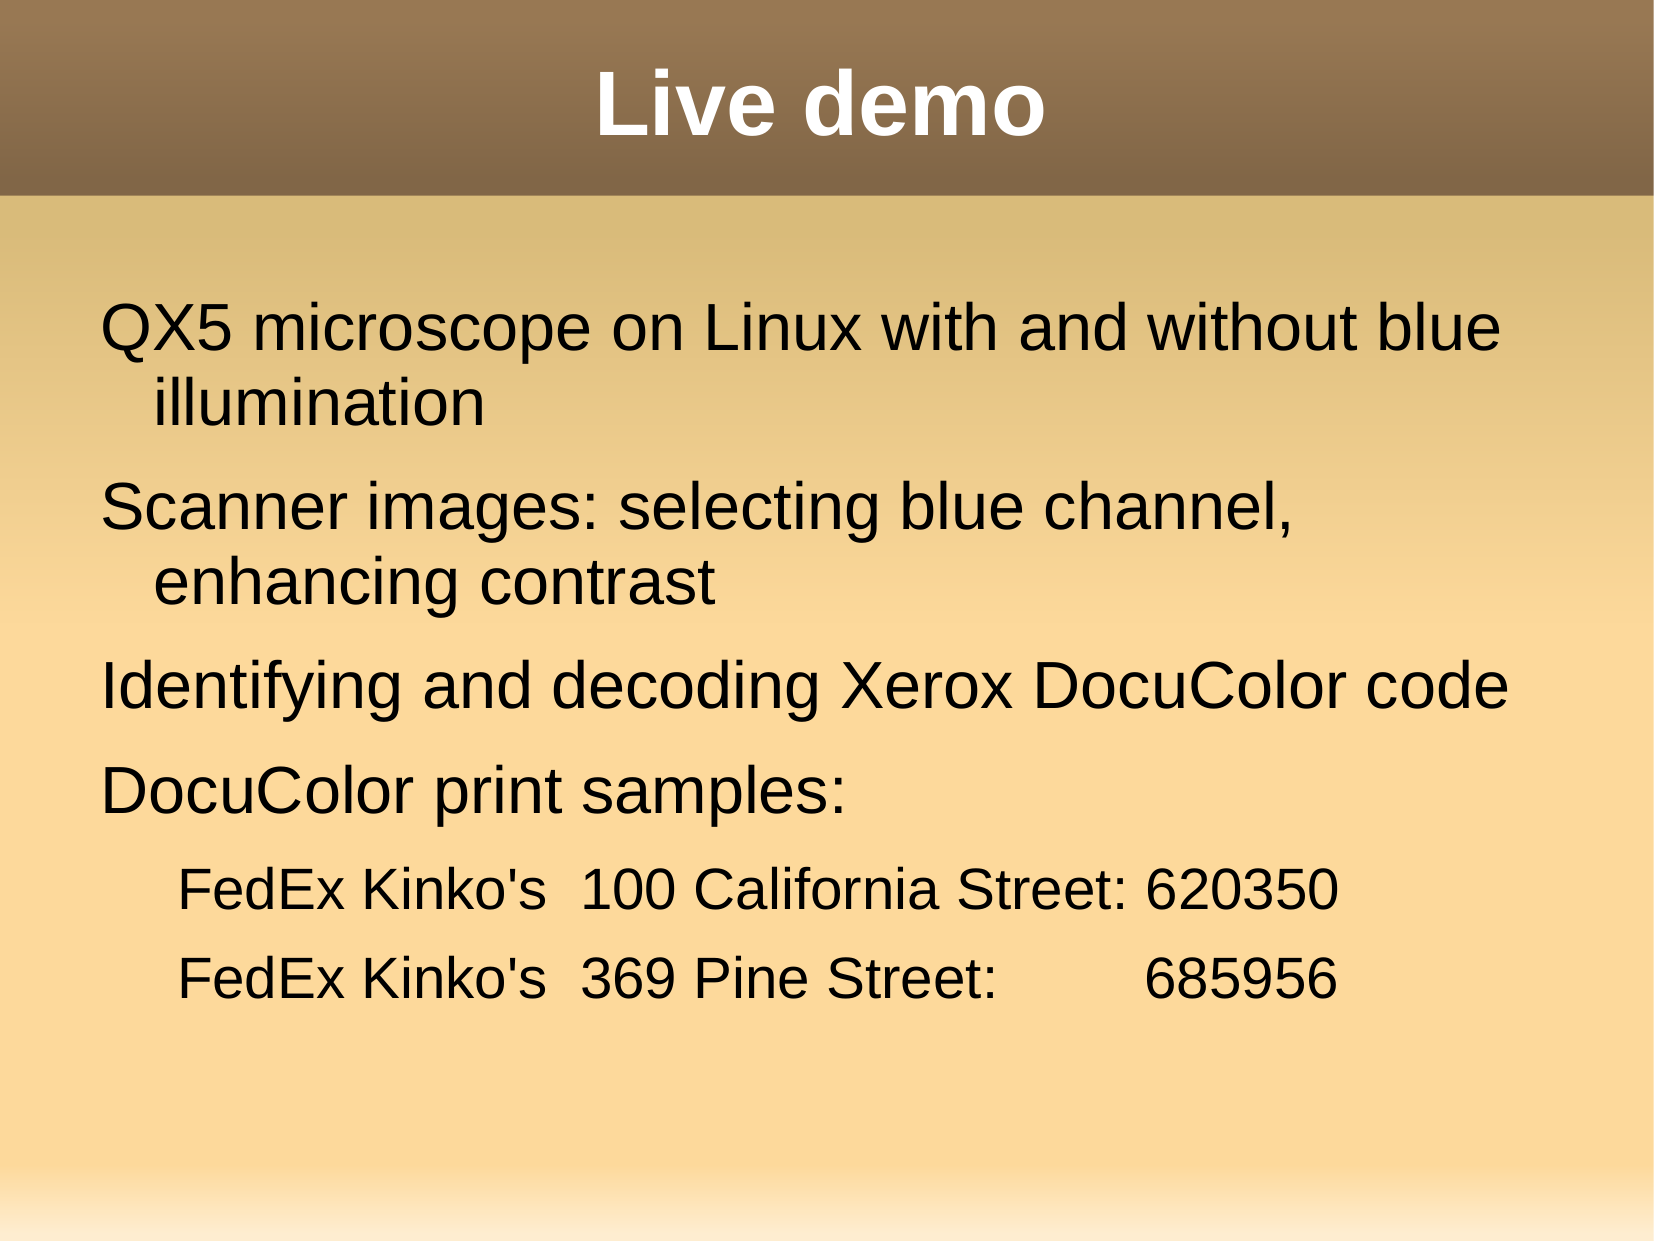

# Live demo
QX5 microscope on Linux with and without blue illumination
Scanner images: selecting blue channel, enhancing contrast
Identifying and decoding Xerox DocuColor code
DocuColor print samples:
FedEx Kinko's 100 California Street: 620350
FedEx Kinko's 369 Pine Street: 685956